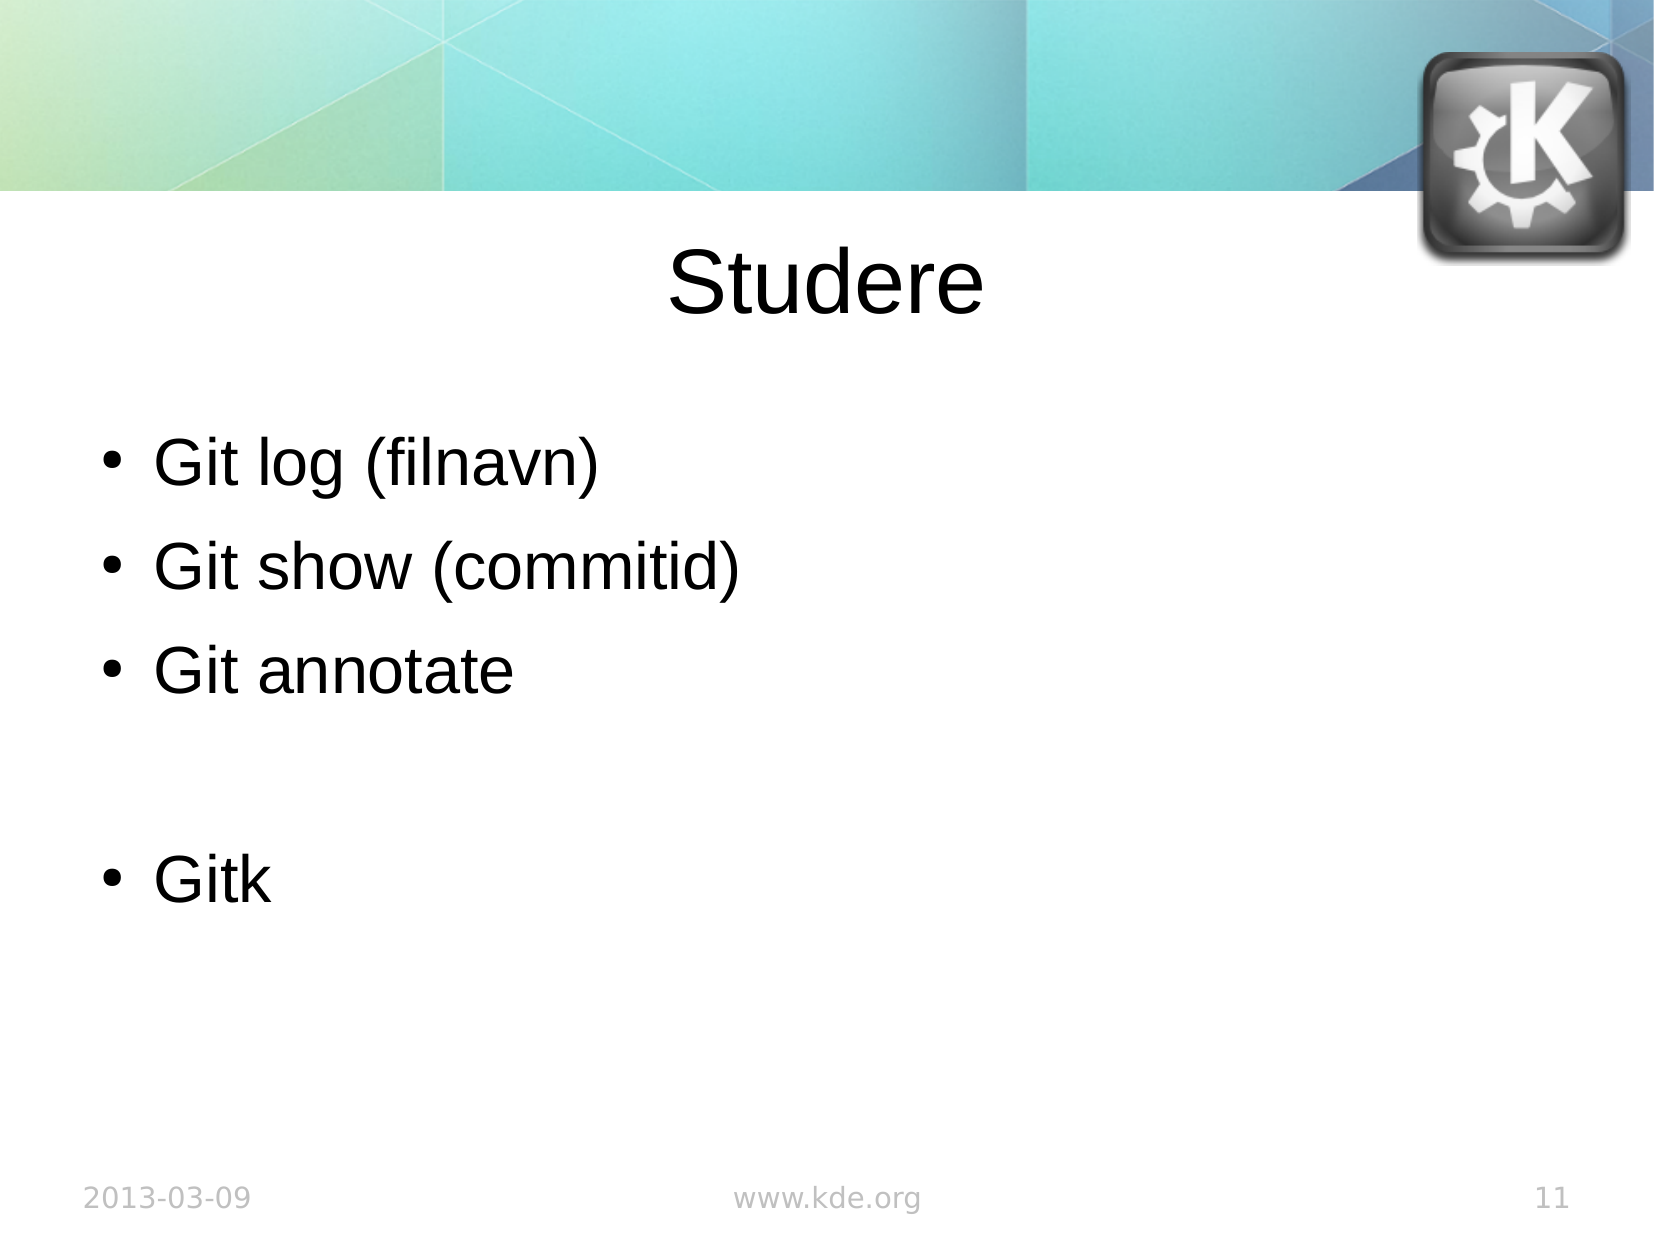

# Studere
Git log (filnavn)
Git show (commitid)
Git annotate
Gitk
2013-03-09
www.kde.org
11